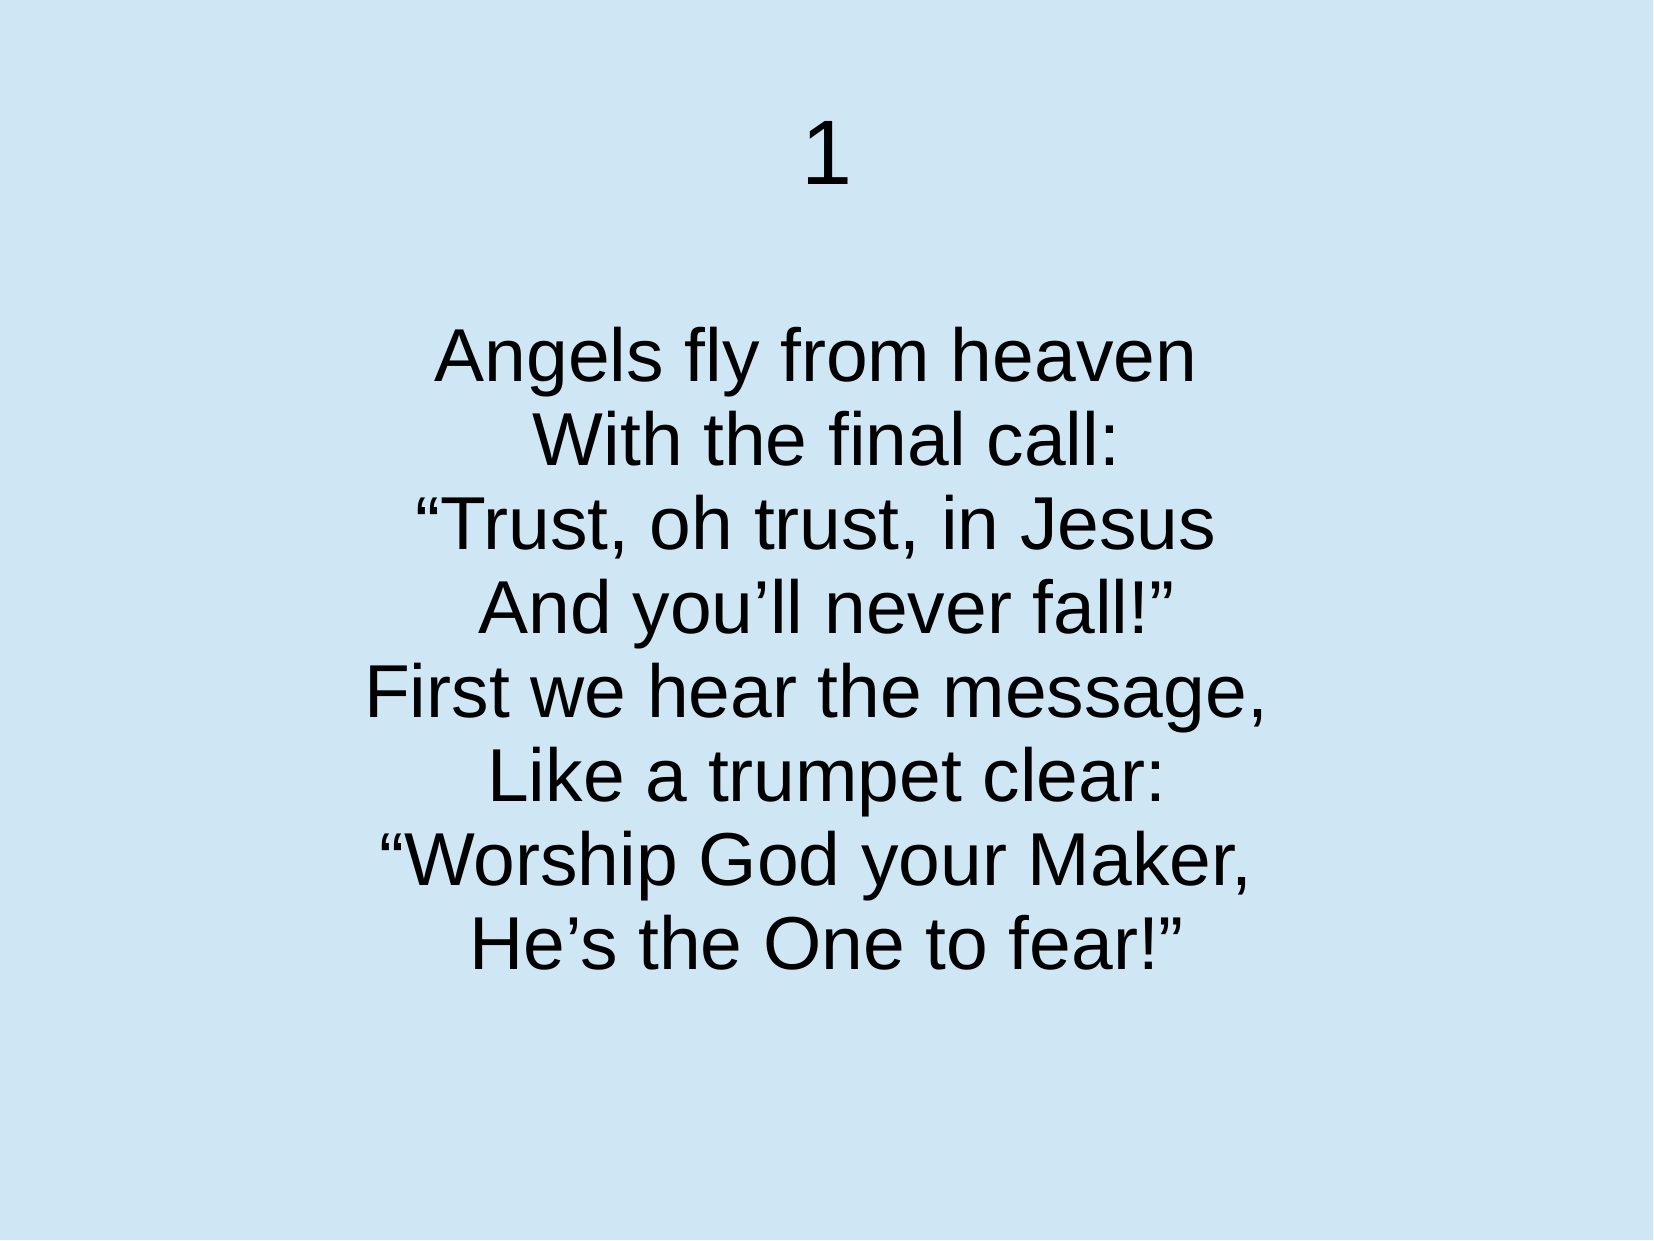

# 1
Angels fly from heaven
With the final call:
“Trust, oh trust, in Jesus
And you’ll never fall!”
First we hear the message,
Like a trumpet clear:
“Worship God your Maker,
He’s the One to fear!”